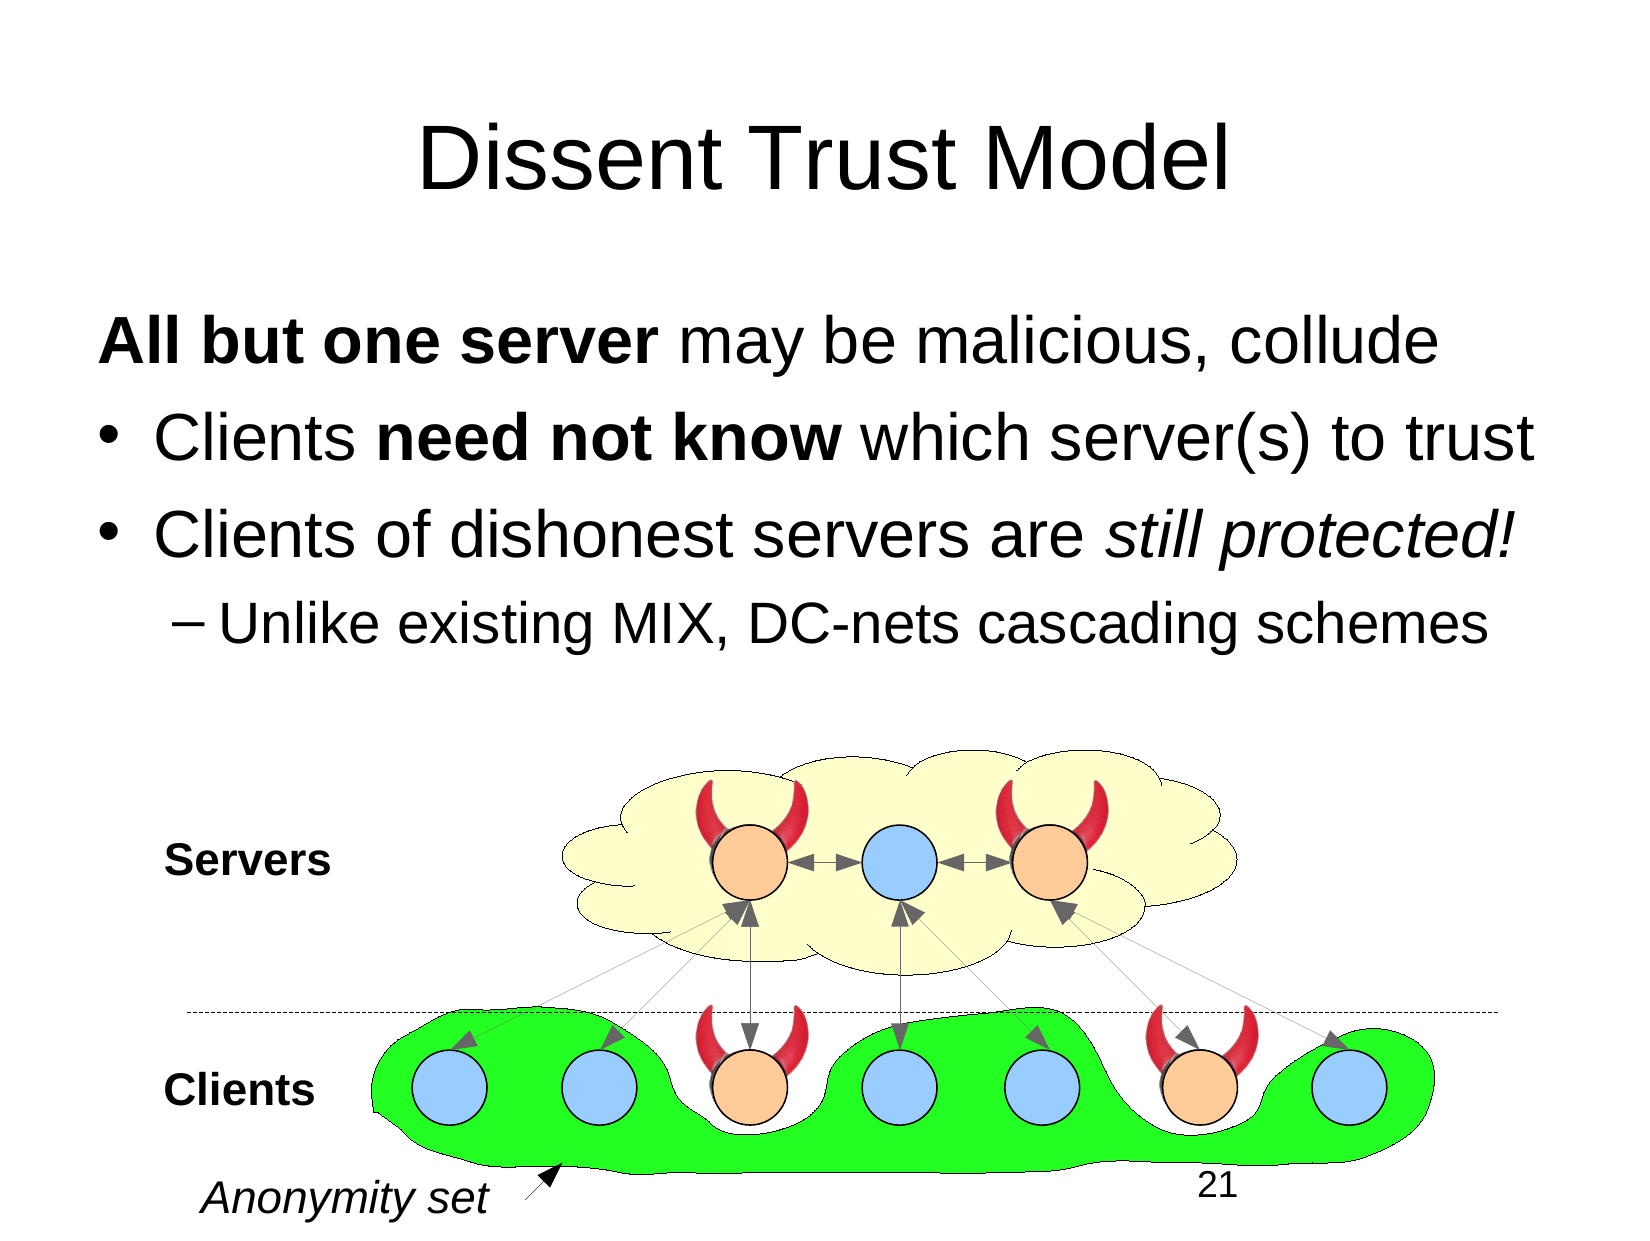

# Dissent Trust Model
All but one server may be malicious, collude
Clients need not know which server(s) to trust
Clients of dishonest servers are still protected!
Unlike existing MIX, DC-nets cascading schemes
Servers
Anonymity set
Clients
21